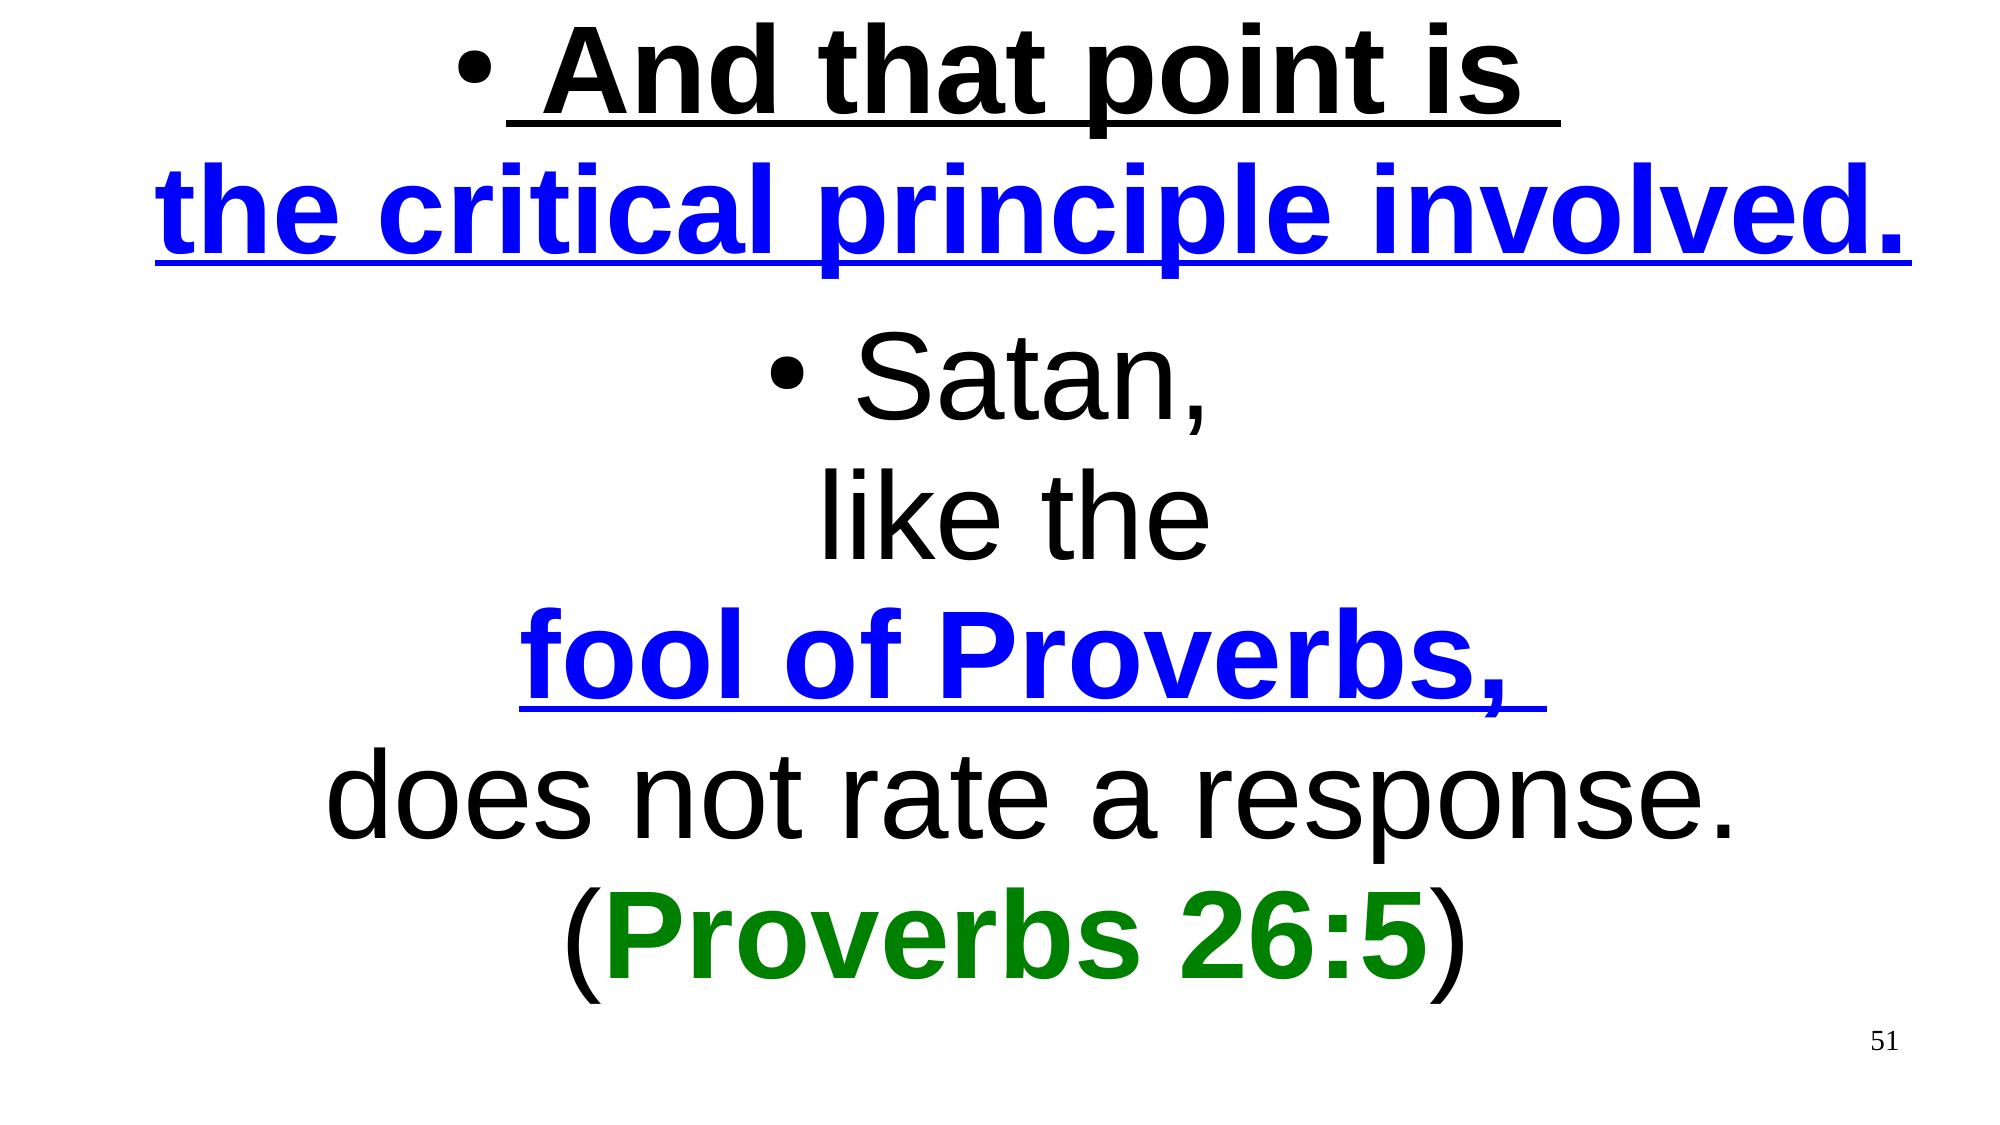

# And that point is the critical principle involved.
 Satan,
like the
fool of Proverbs,
does not rate a response.
(Proverbs 26:5)
51